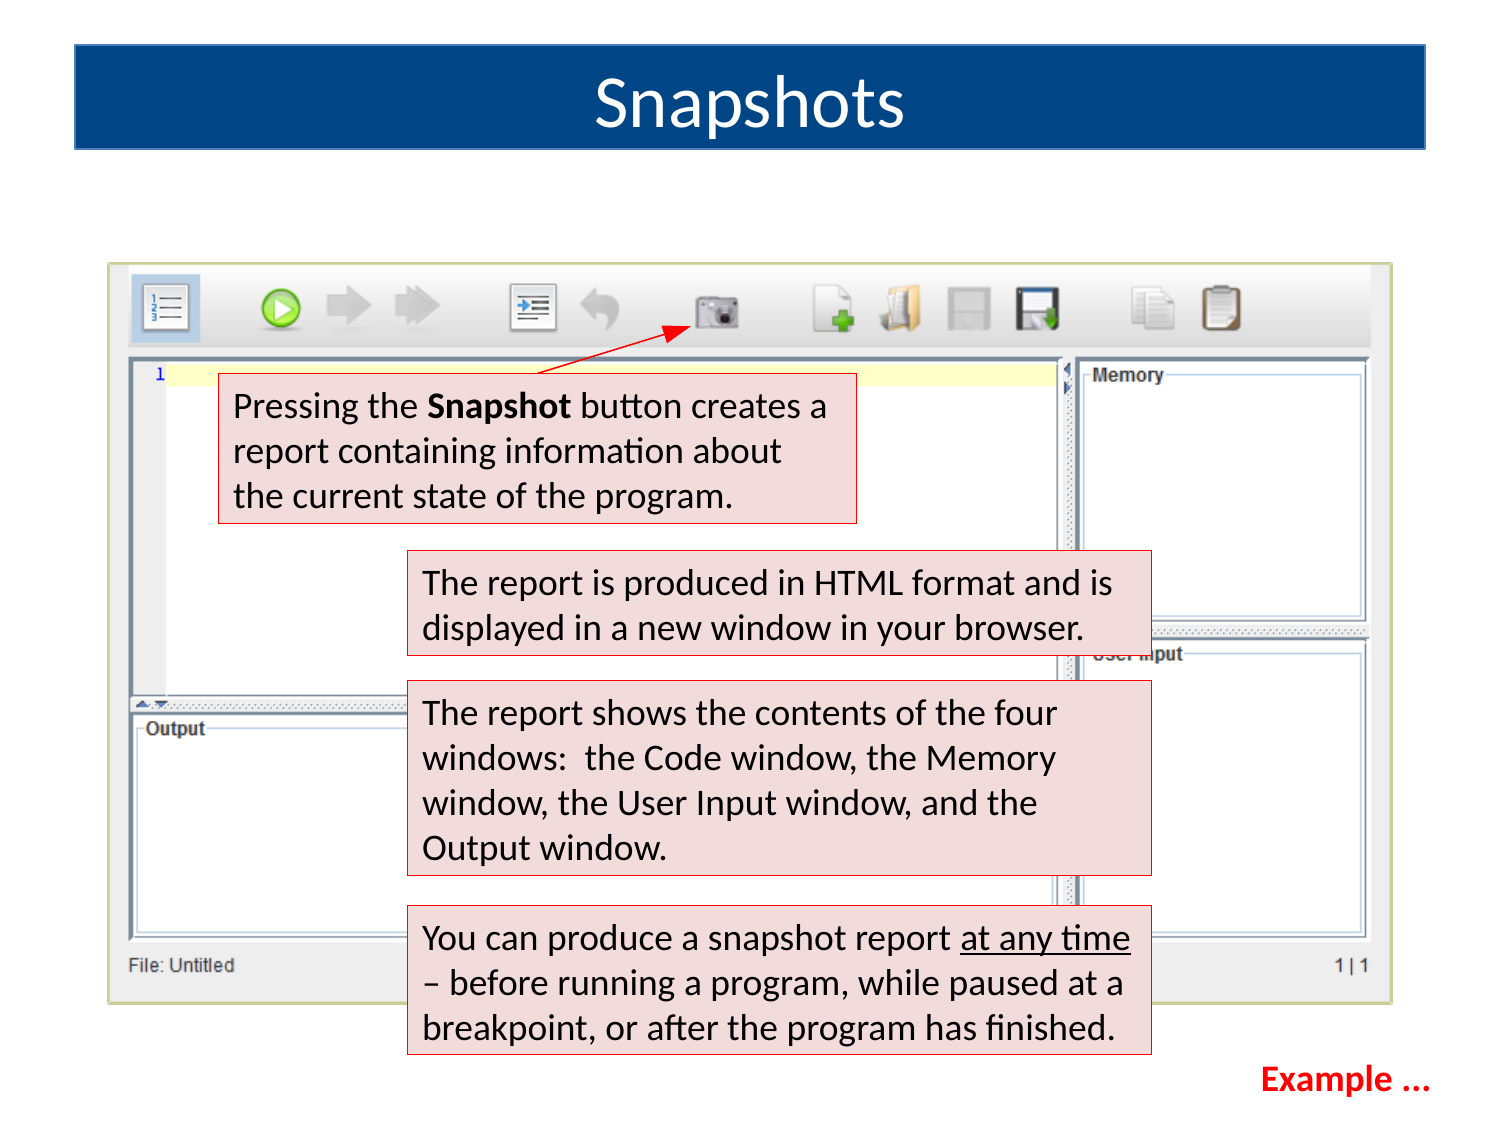

# Snapshots
Pressing the Snapshot button creates a report containing information about the current state of the program.
The report is produced in HTML format and is displayed in a new window in your browser.
The report shows the contents of the four windows: the Code window, the Memory window, the User Input window, and the Output window.
You can produce a snapshot report at any time – before running a program, while paused at a breakpoint, or after the program has finished.
Example ...